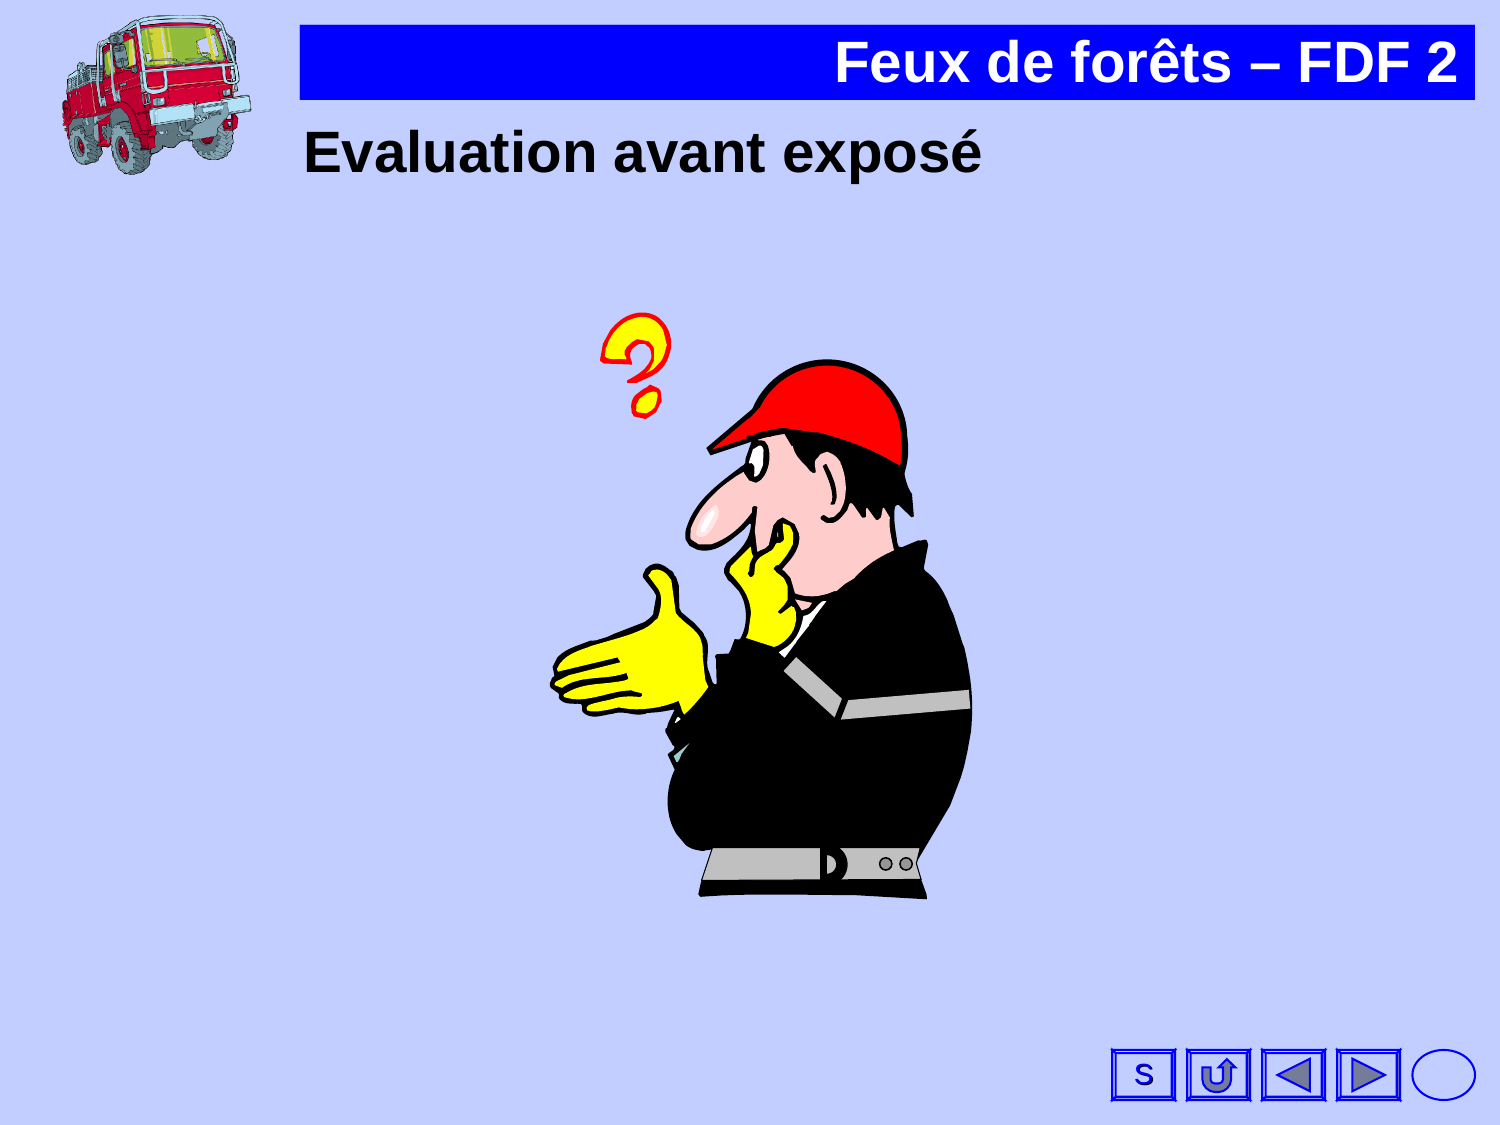

Feux de forêts – FDF 2
Evaluation avant exposé